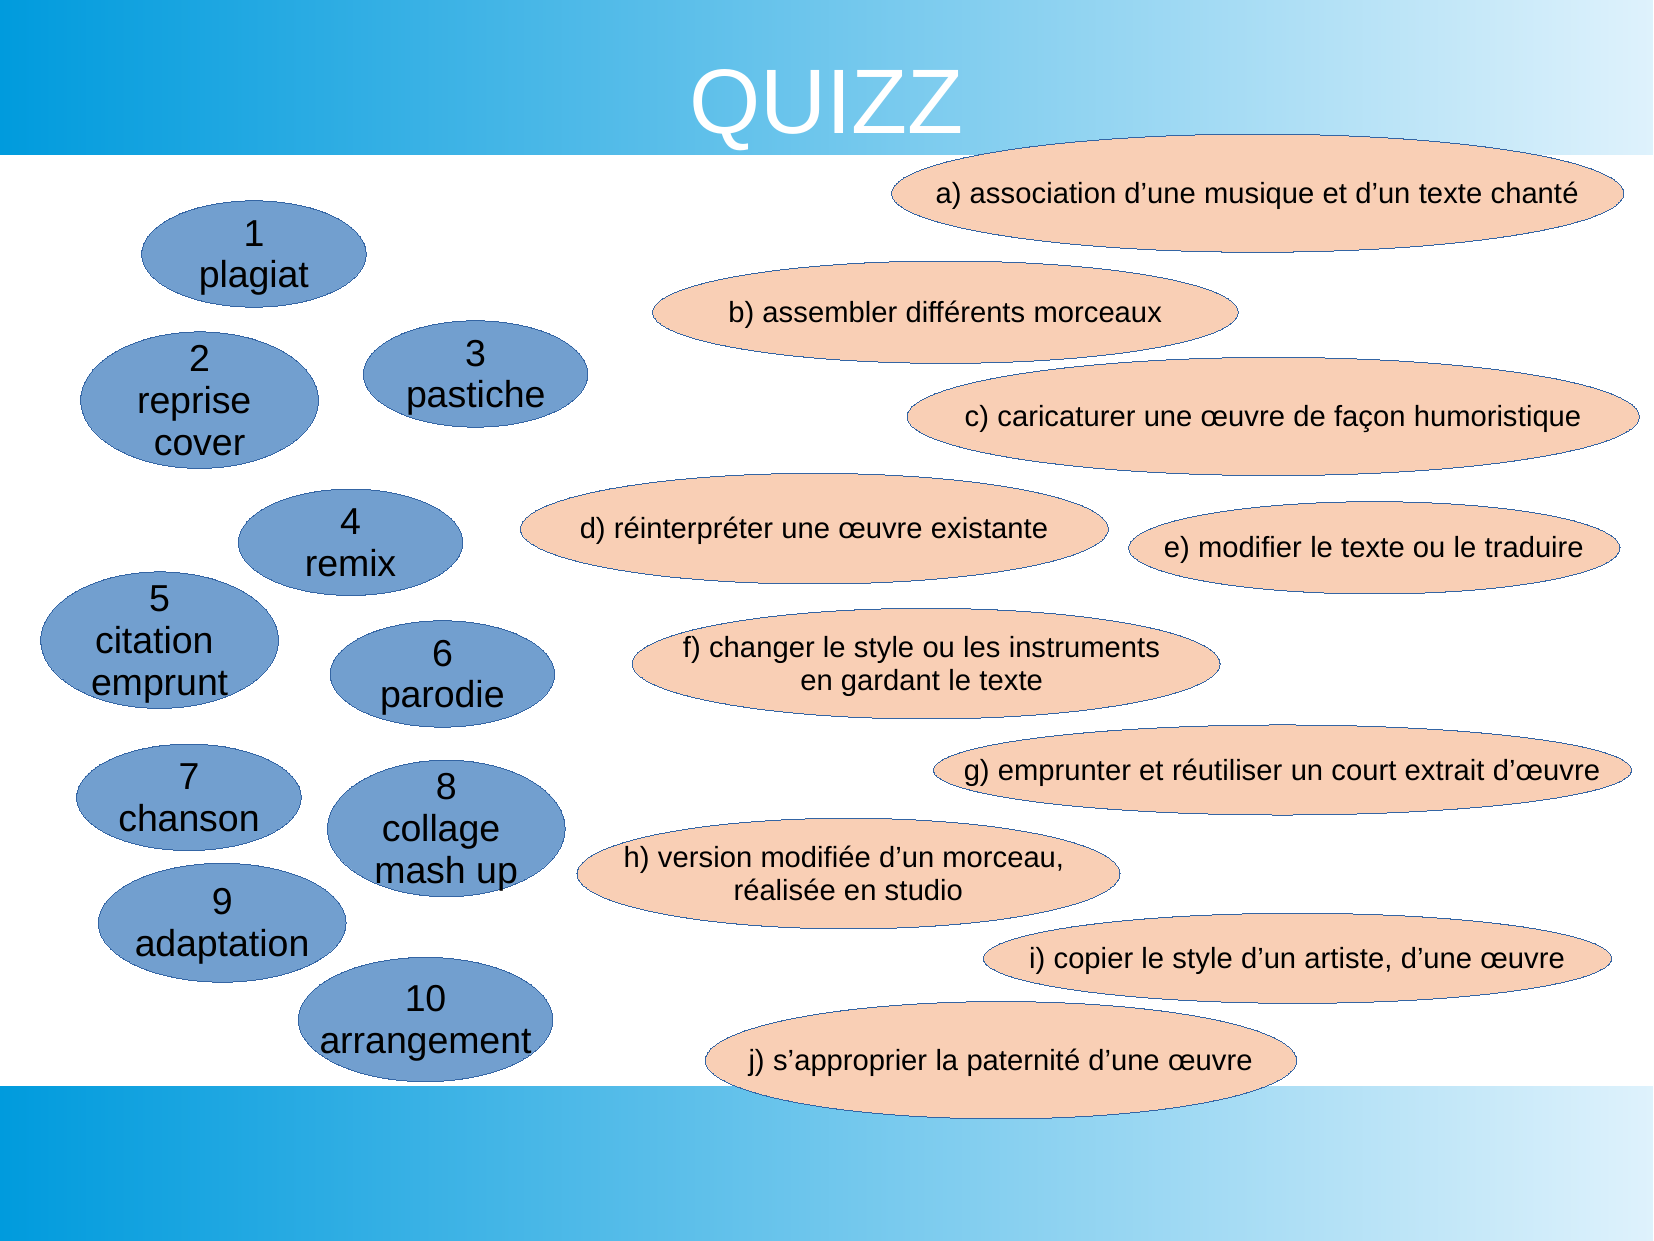

# QUIZZ
a) association d’une musique et d’un texte chanté
1
plagiat
b) assembler différents morceaux
3
pastiche
2
reprise
cover
c) caricaturer une œuvre de façon humoristique
d) réinterpréter une œuvre existante
4
remix
e) modifier le texte ou le traduire
5
citation
emprunt
f) changer le style ou les instruments
en gardant le texte
6
parodie
g) emprunter et réutiliser un court extrait d’œuvre
7
chanson
8
collage
mash up
h) version modifiée d’un morceau,
réalisée en studio
9
adaptation
i) copier le style d’un artiste, d’une œuvre
10
arrangement
j) s’approprier la paternité d’une œuvre